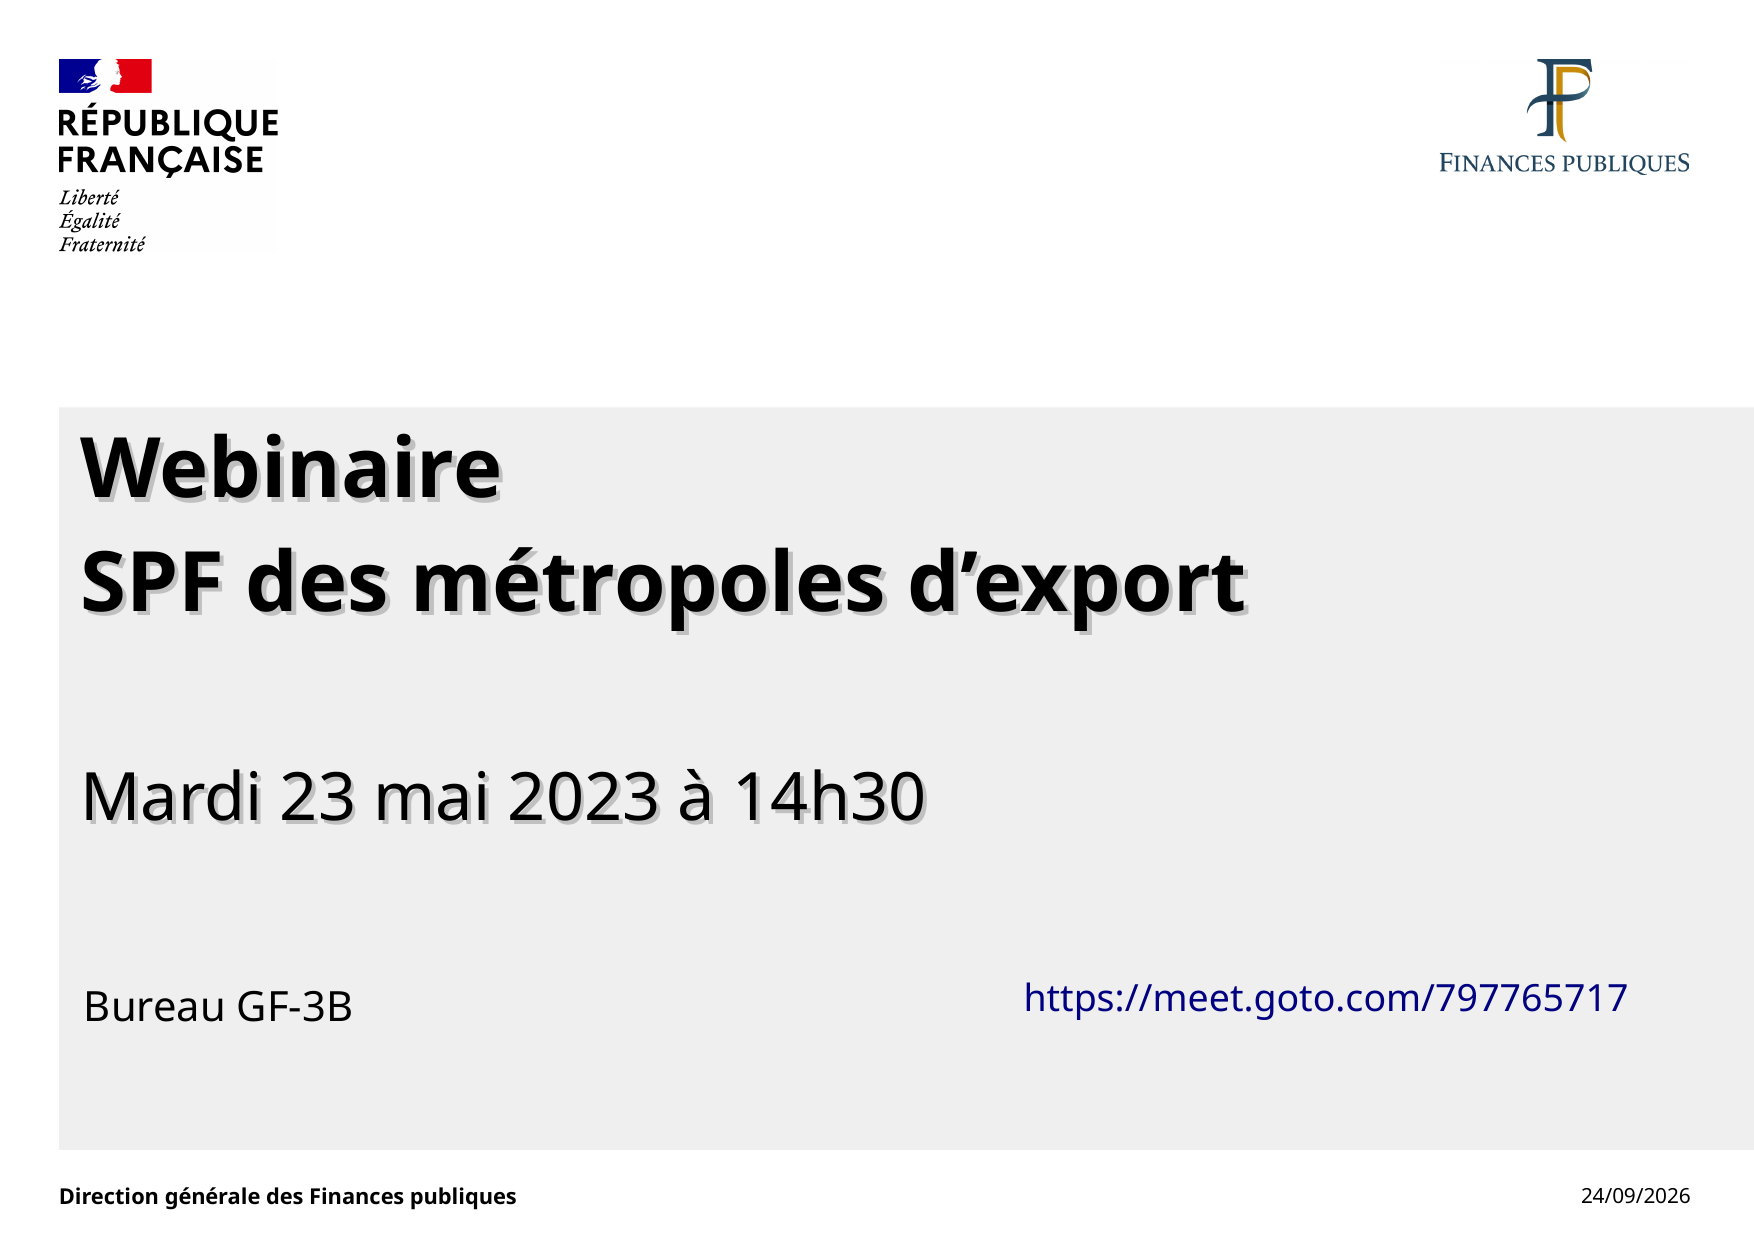

# Webinaire
SPF des métropoles d’export
Mardi 23 mai 2023 à 14h30
https://meet.goto.com/797765717
Bureau GF-3B